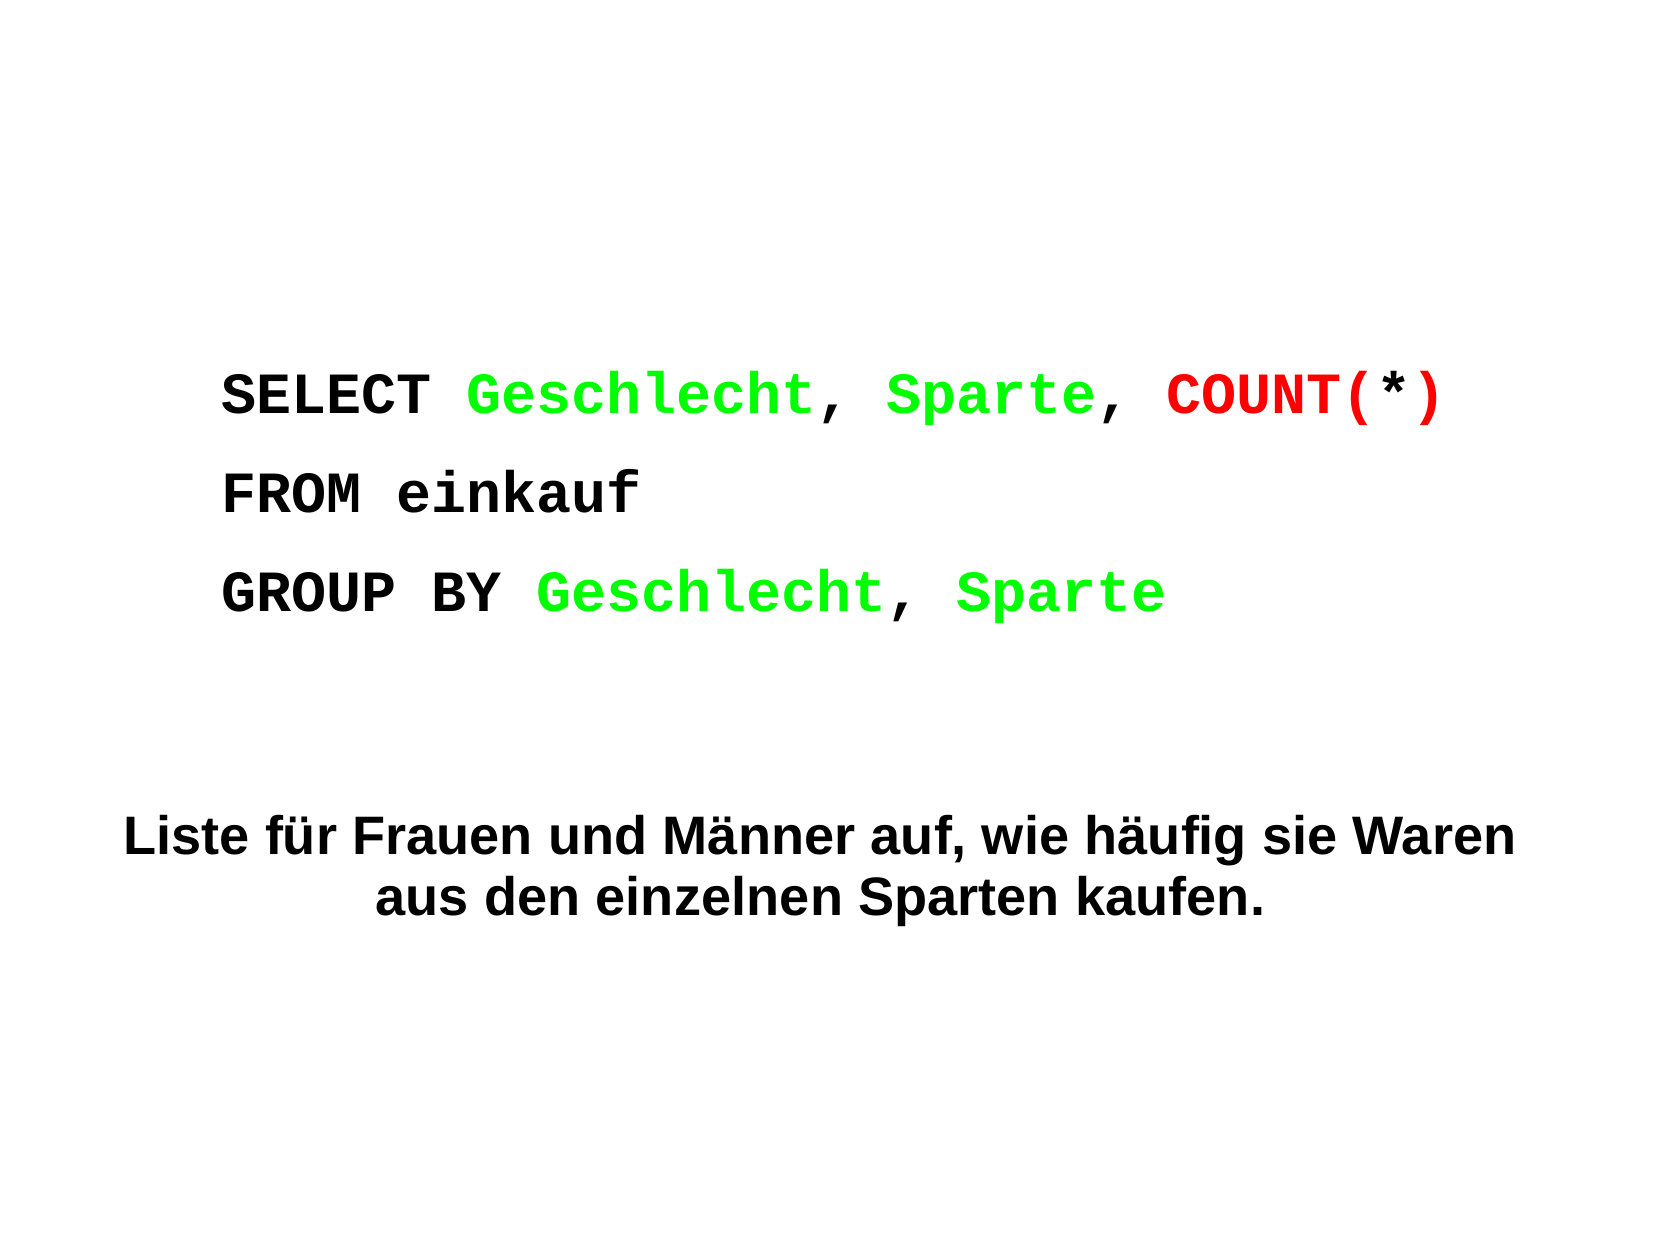

SELECT Geschlecht, Sparte, COUNT(*)
FROM einkauf
GROUP BY Geschlecht, Sparte
# Liste für Frauen und Männer auf, wie häufig sie Waren aus den einzelnen Sparten kaufen.